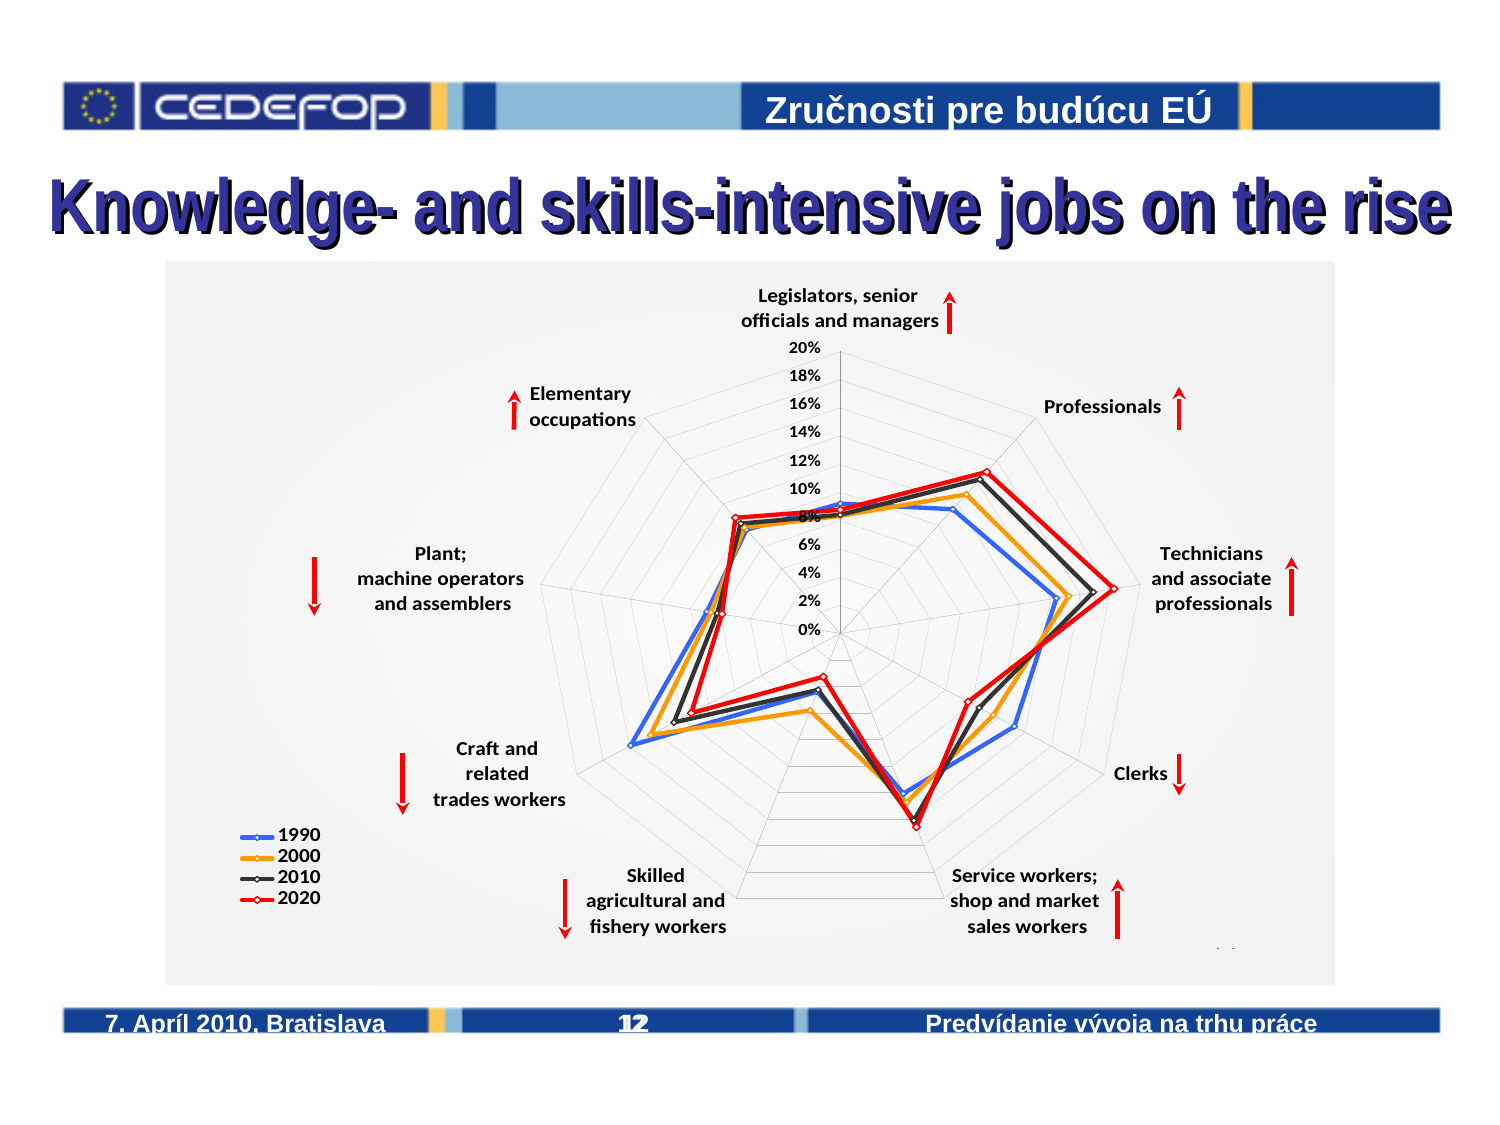

Knowledge- and skills-intensive jobs on the rise